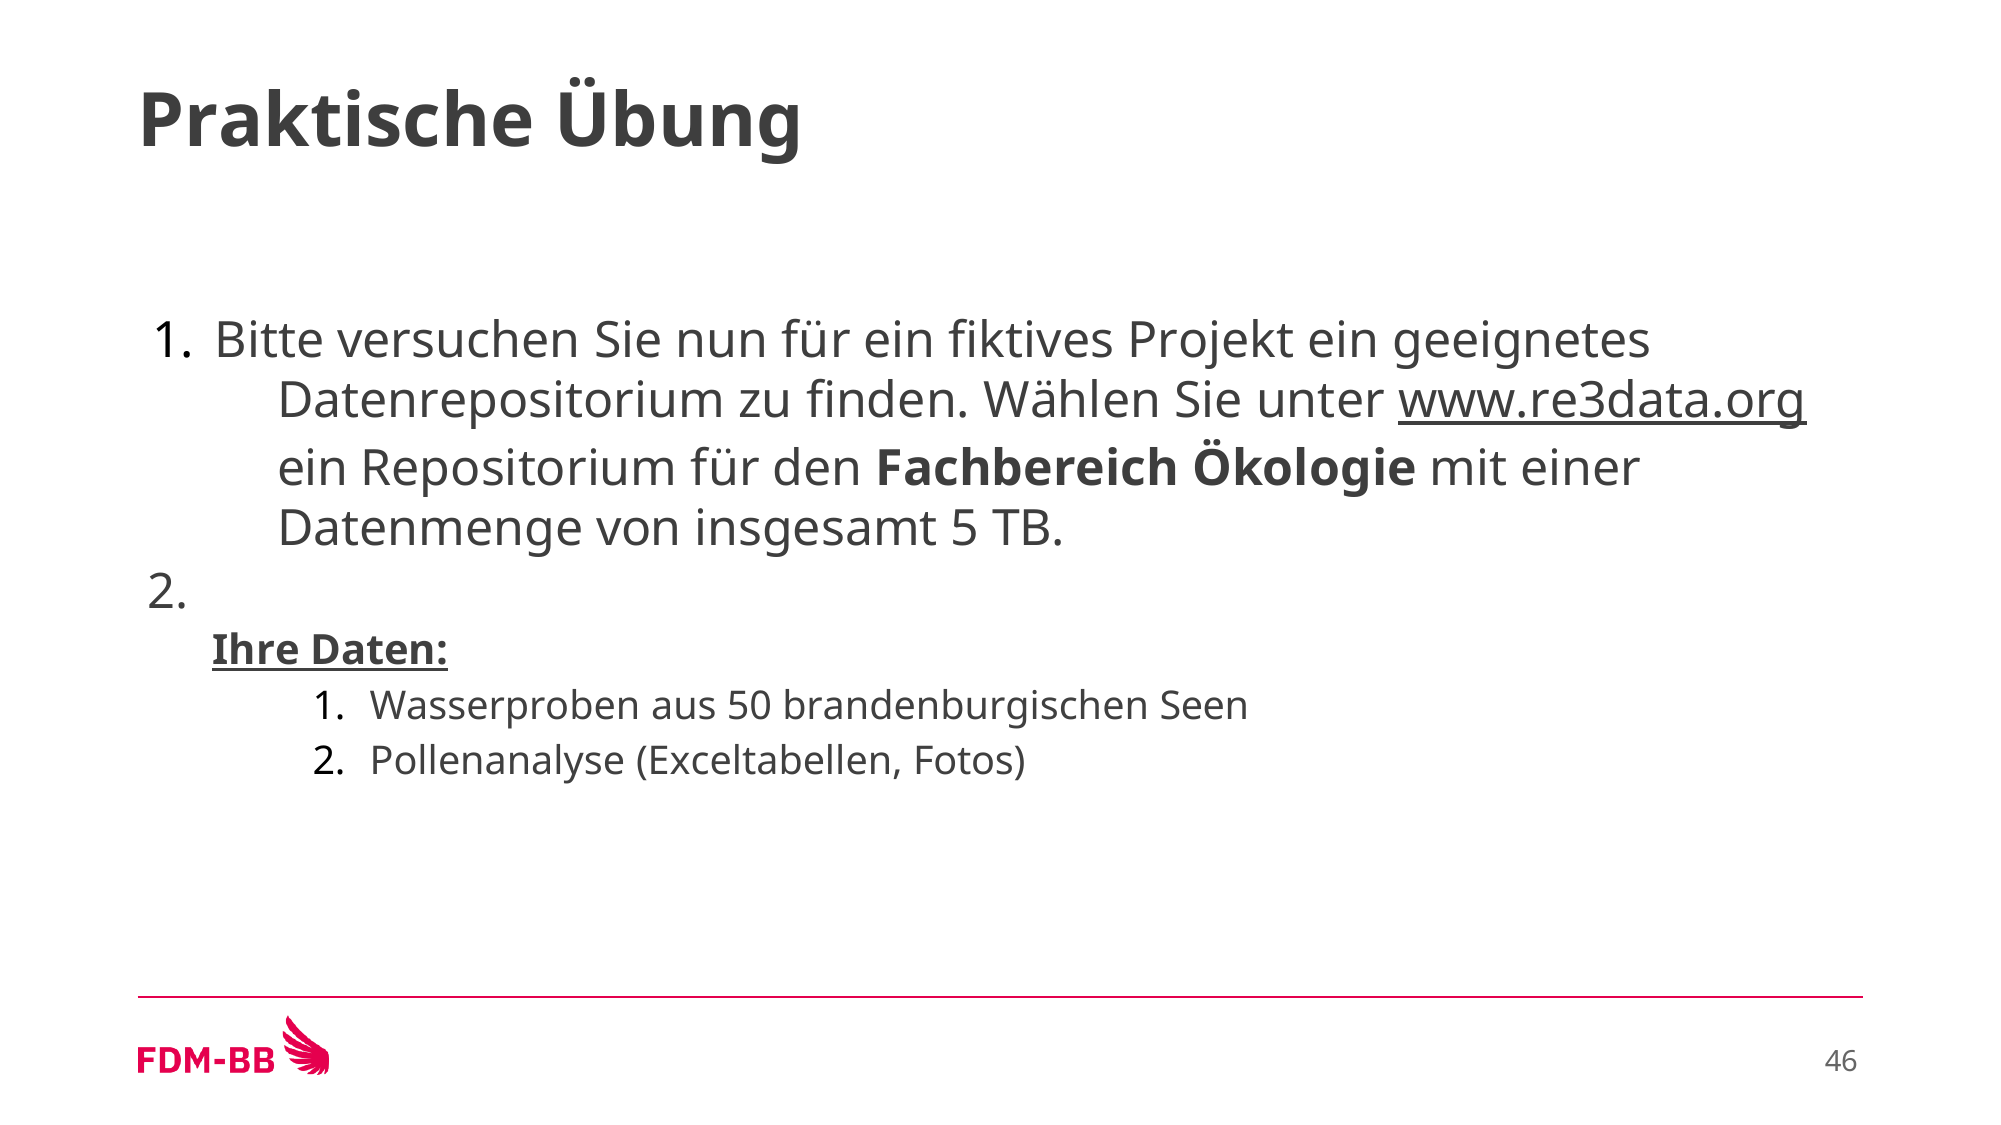

# Praktische Übung
Bitte versuchen Sie nun für ein fiktives Projekt ein geeignetes Datenrepositorium zu finden. Wählen Sie unter www.re3data.org ein Repositorium für den Fachbereich Ökologie mit einer Datenmenge von insgesamt 5 TB.
Ihre Daten:
Wasserproben aus 50 brandenburgischen Seen
Pollenanalyse (Exceltabellen, Fotos)
46